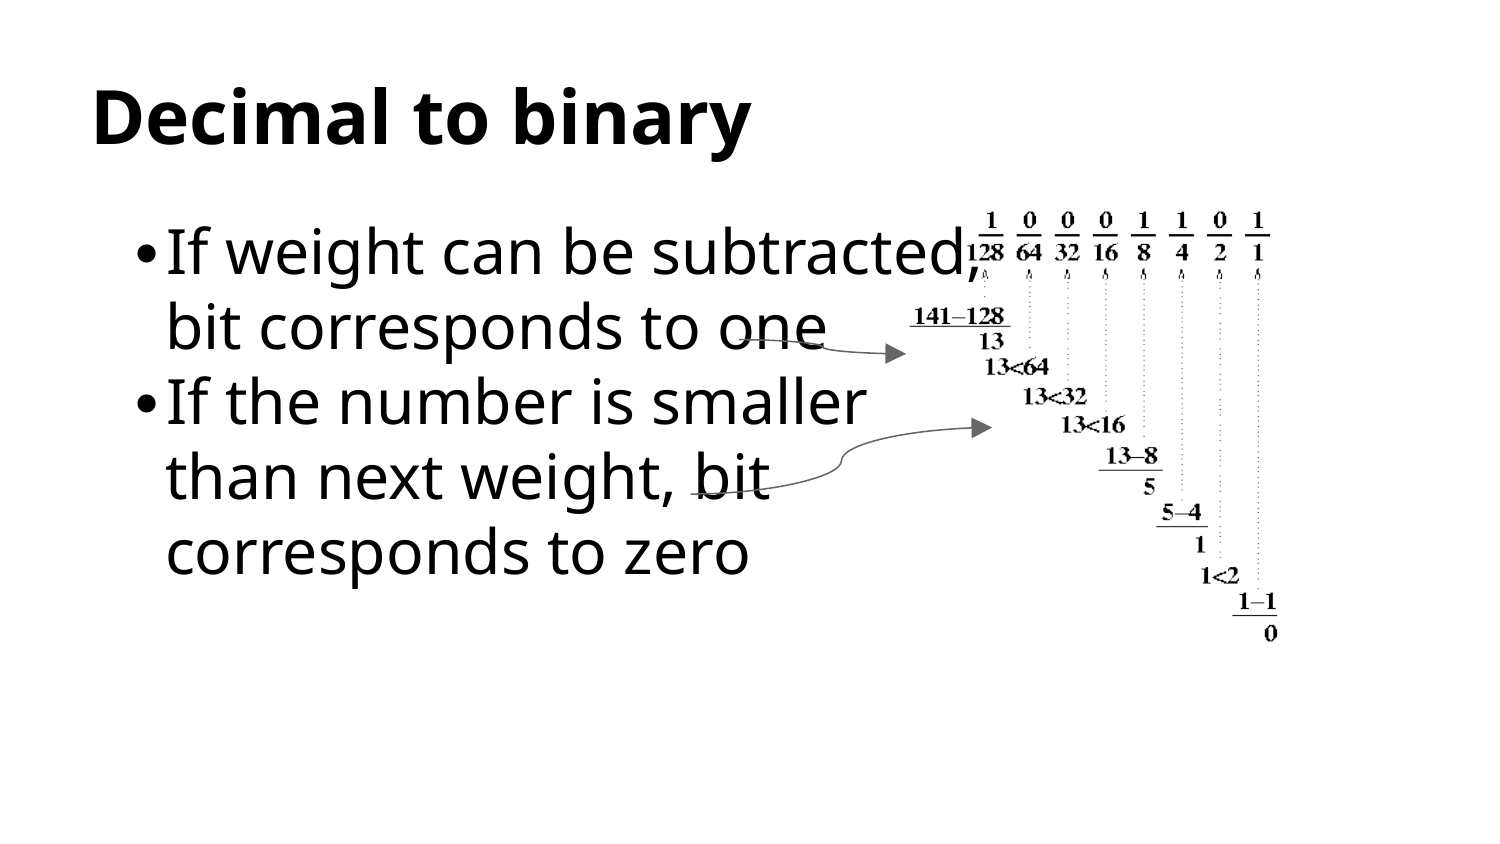

# Decimal to binary
If weight can be subtracted,
bit corresponds to one
If the number is smaller
than next weight, bit
corresponds to zero